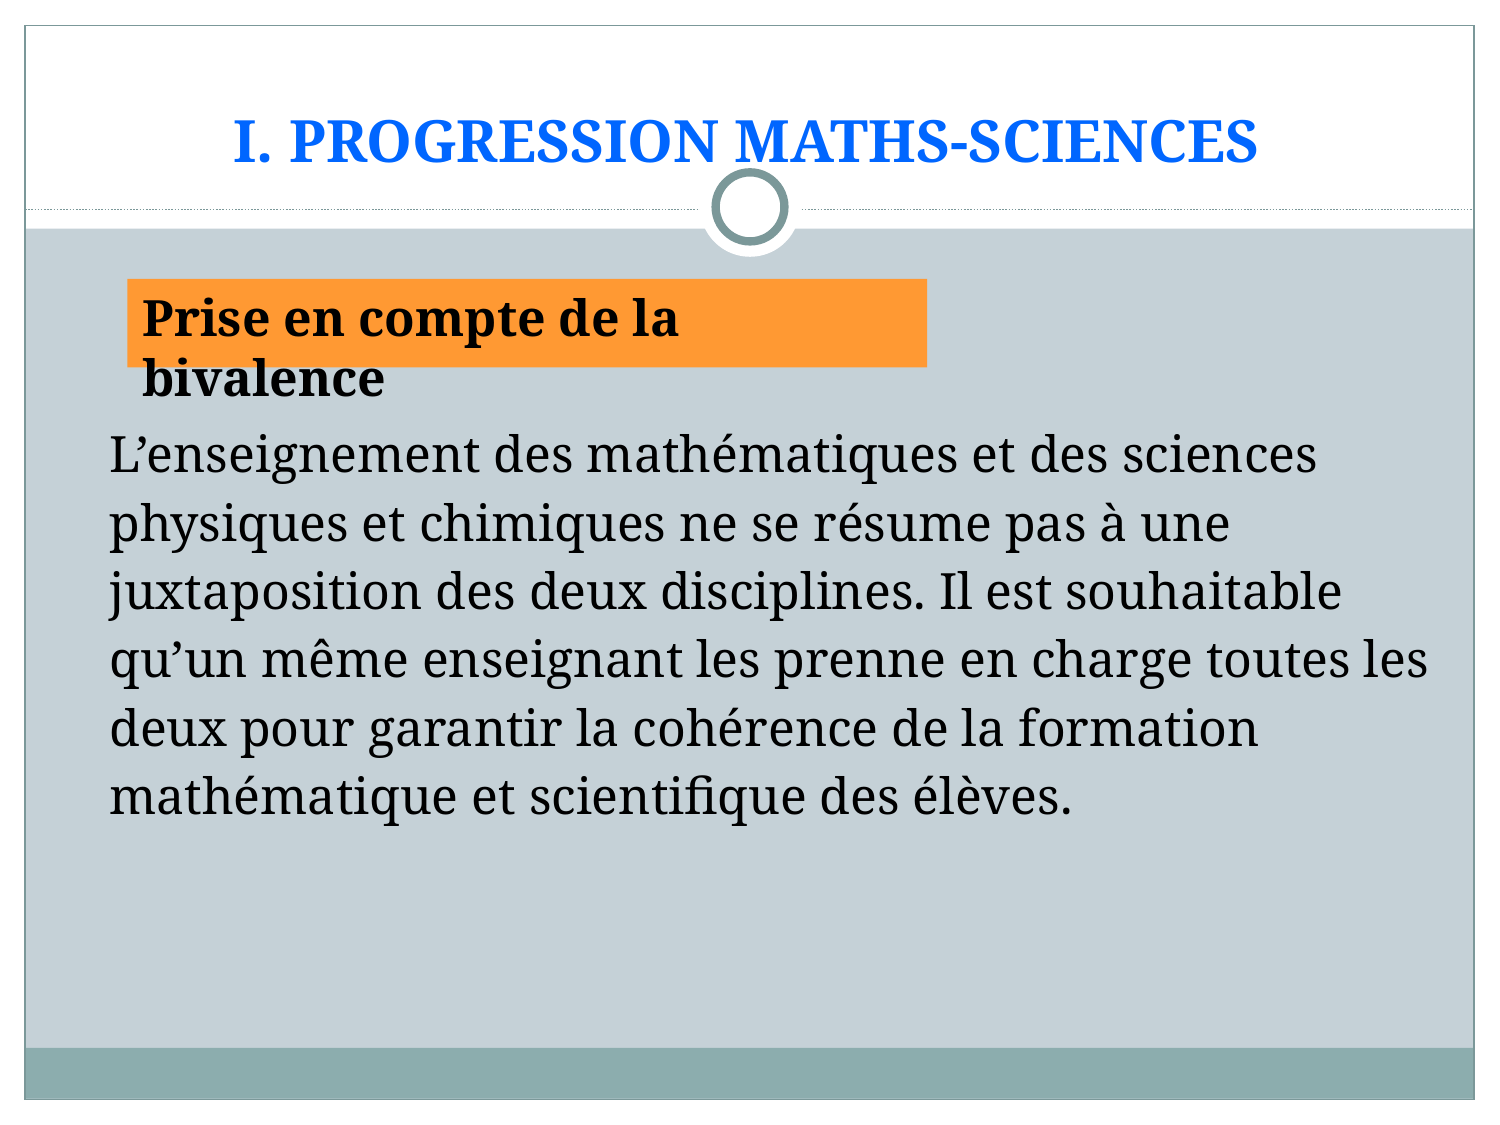

# I. PROGRESSION MATHS-SCIENCES
	L’enseignement des mathématiques et des sciences physiques et chimiques ne se résume pas à une juxtaposition des deux disciplines. Il est souhaitable qu’un même enseignant les prenne en charge toutes les deux pour garantir la cohérence de la formation mathématique et scientifique des élèves.
Prise en compte de la bivalence